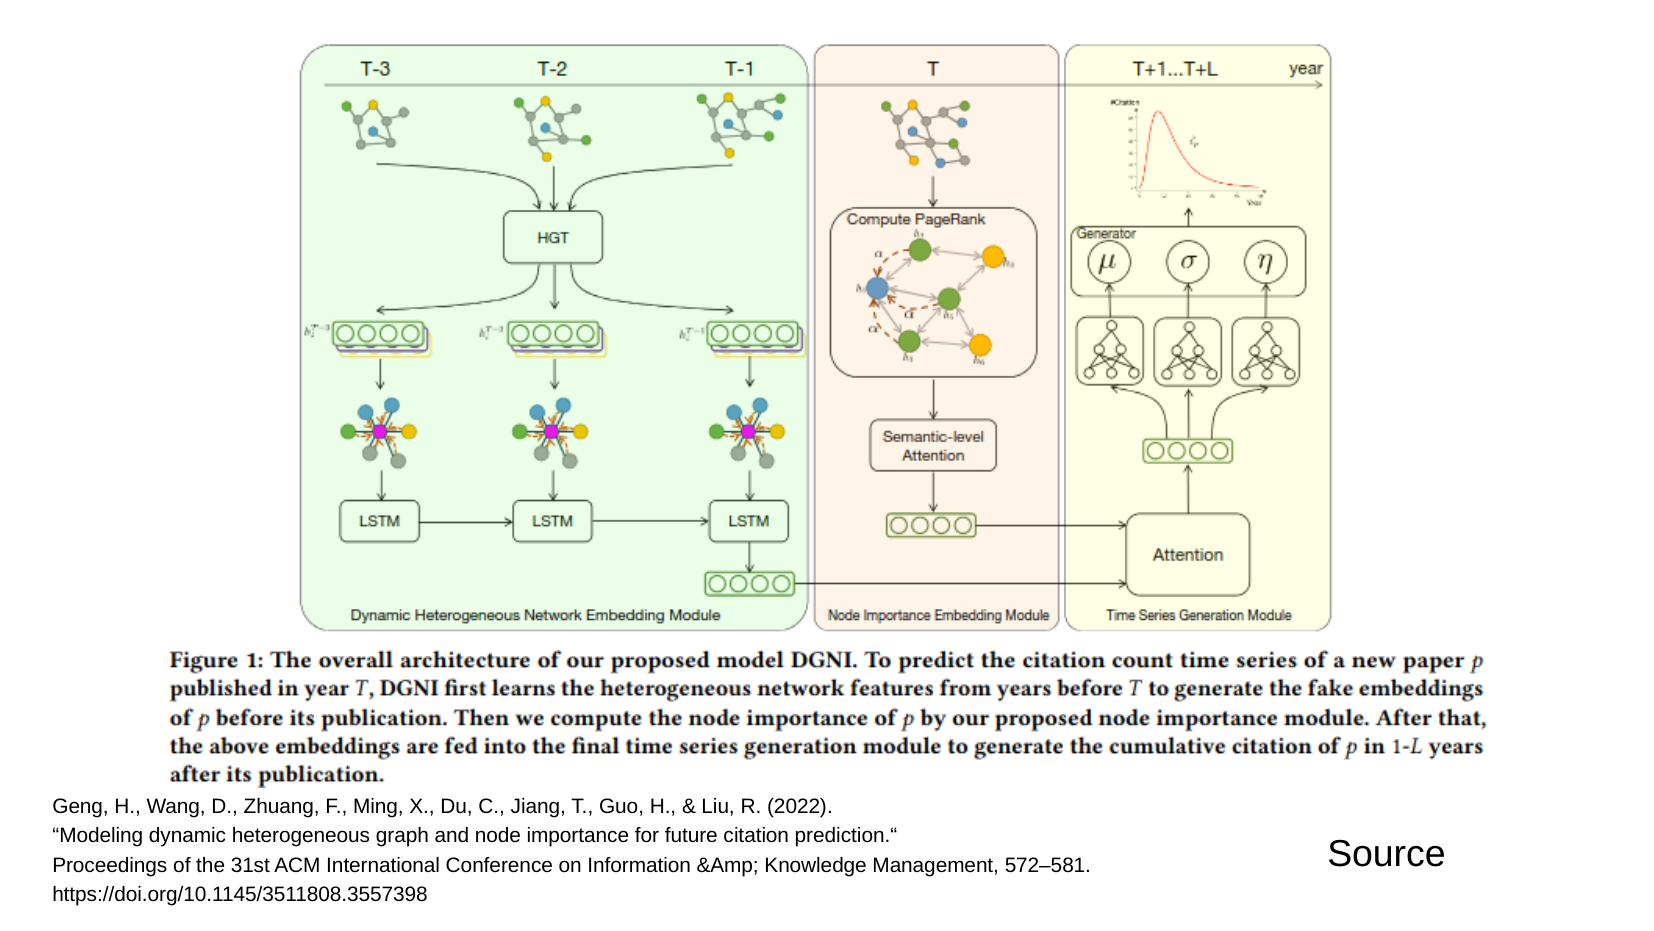

#
Geng, H., Wang, D., Zhuang, F., Ming, X., Du, C., Jiang, T., Guo, H., & Liu, R. (2022).
“Modeling dynamic heterogeneous graph and node importance for future citation prediction.“
Proceedings of the 31st ACM International Conference on Information &Amp; Knowledge Management, 572–581.
https://doi.org/10.1145/3511808.3557398
Source